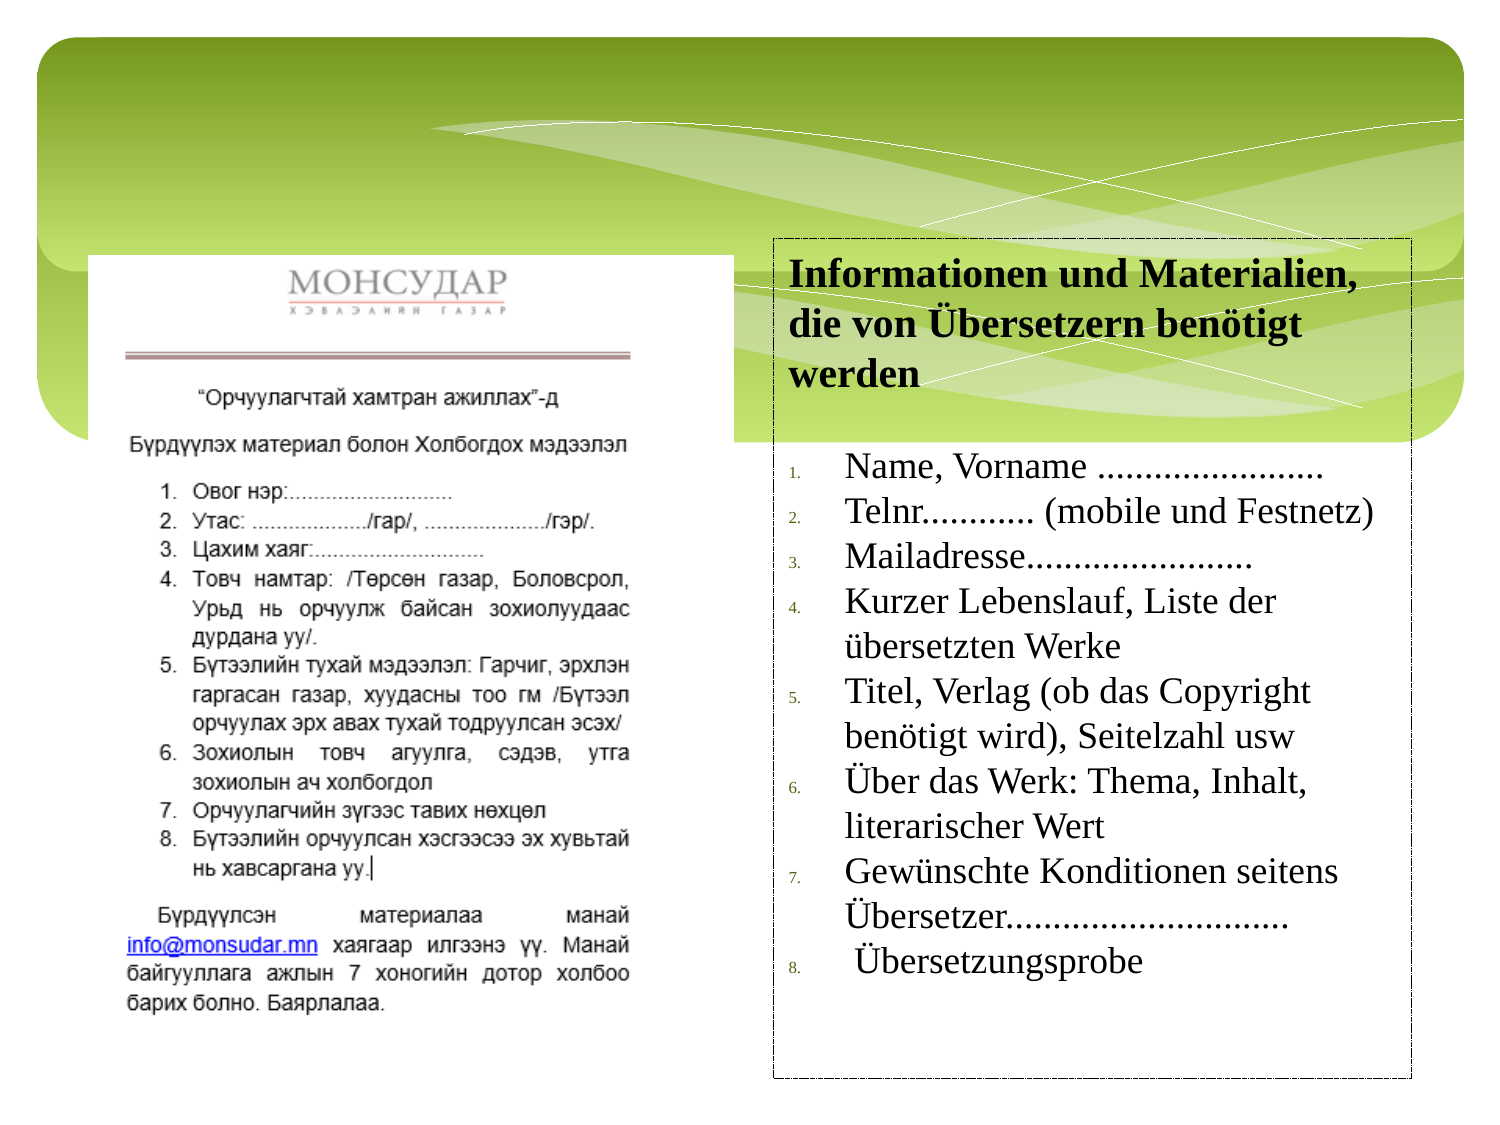

Informationen und Materialien, die von Übersetzern benötigt werden
Name, Vorname ........................
Telnr............ (mobile und Festnetz)
Mailadresse........................
Kurzer Lebenslauf, Liste der übersetzten Werke
Titel, Verlag (ob das Copyright benötigt wird), Seitelzahl usw
Über das Werk: Thema, Inhalt, literarischer Wert
Gewünschte Konditionen seitens Übersetzer..............................
 Übersetzungsprobe